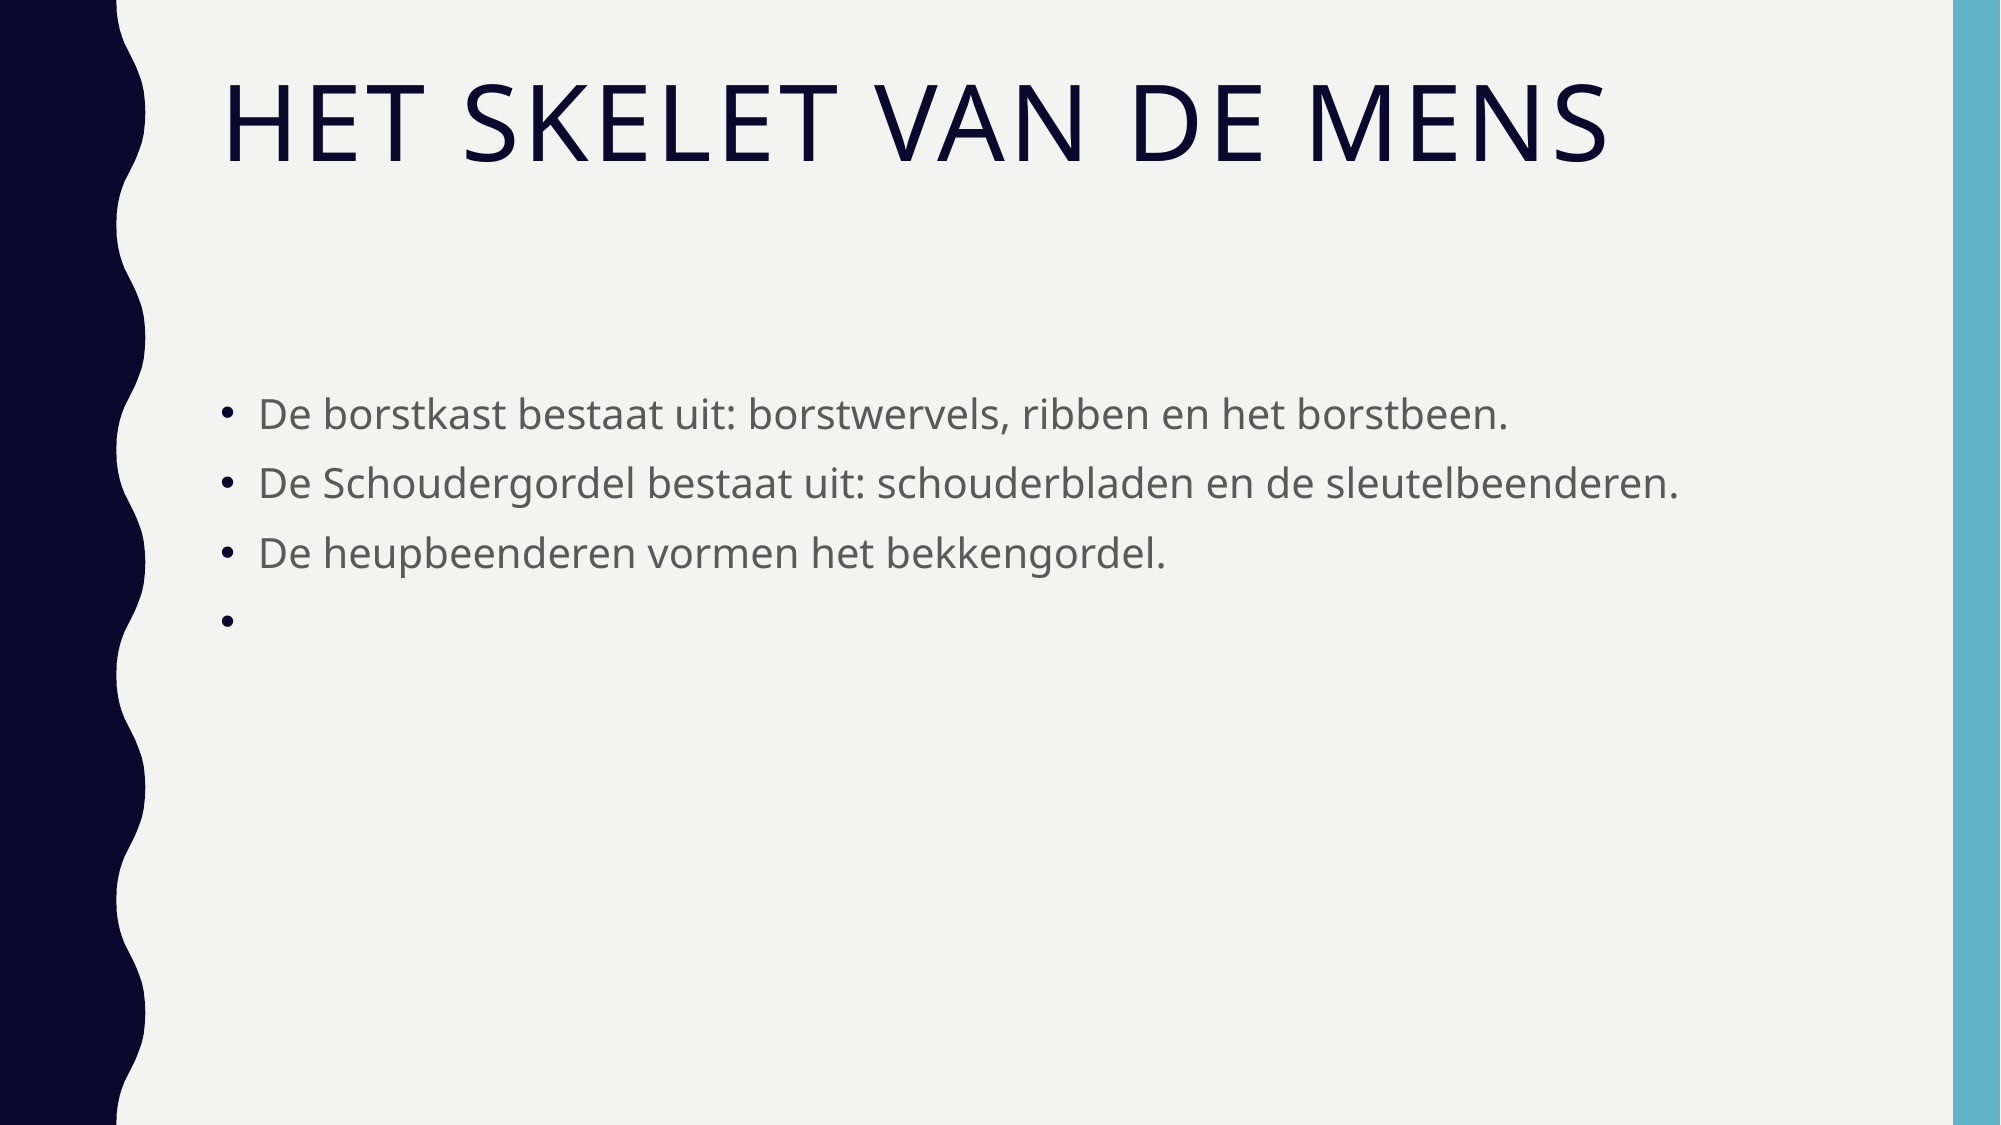

# Het skelet van de mens
De borstkast bestaat uit: borstwervels, ribben en het borstbeen.
De Schoudergordel bestaat uit: schouderbladen en de sleutelbeenderen.
De heupbeenderen vormen het bekkengordel.